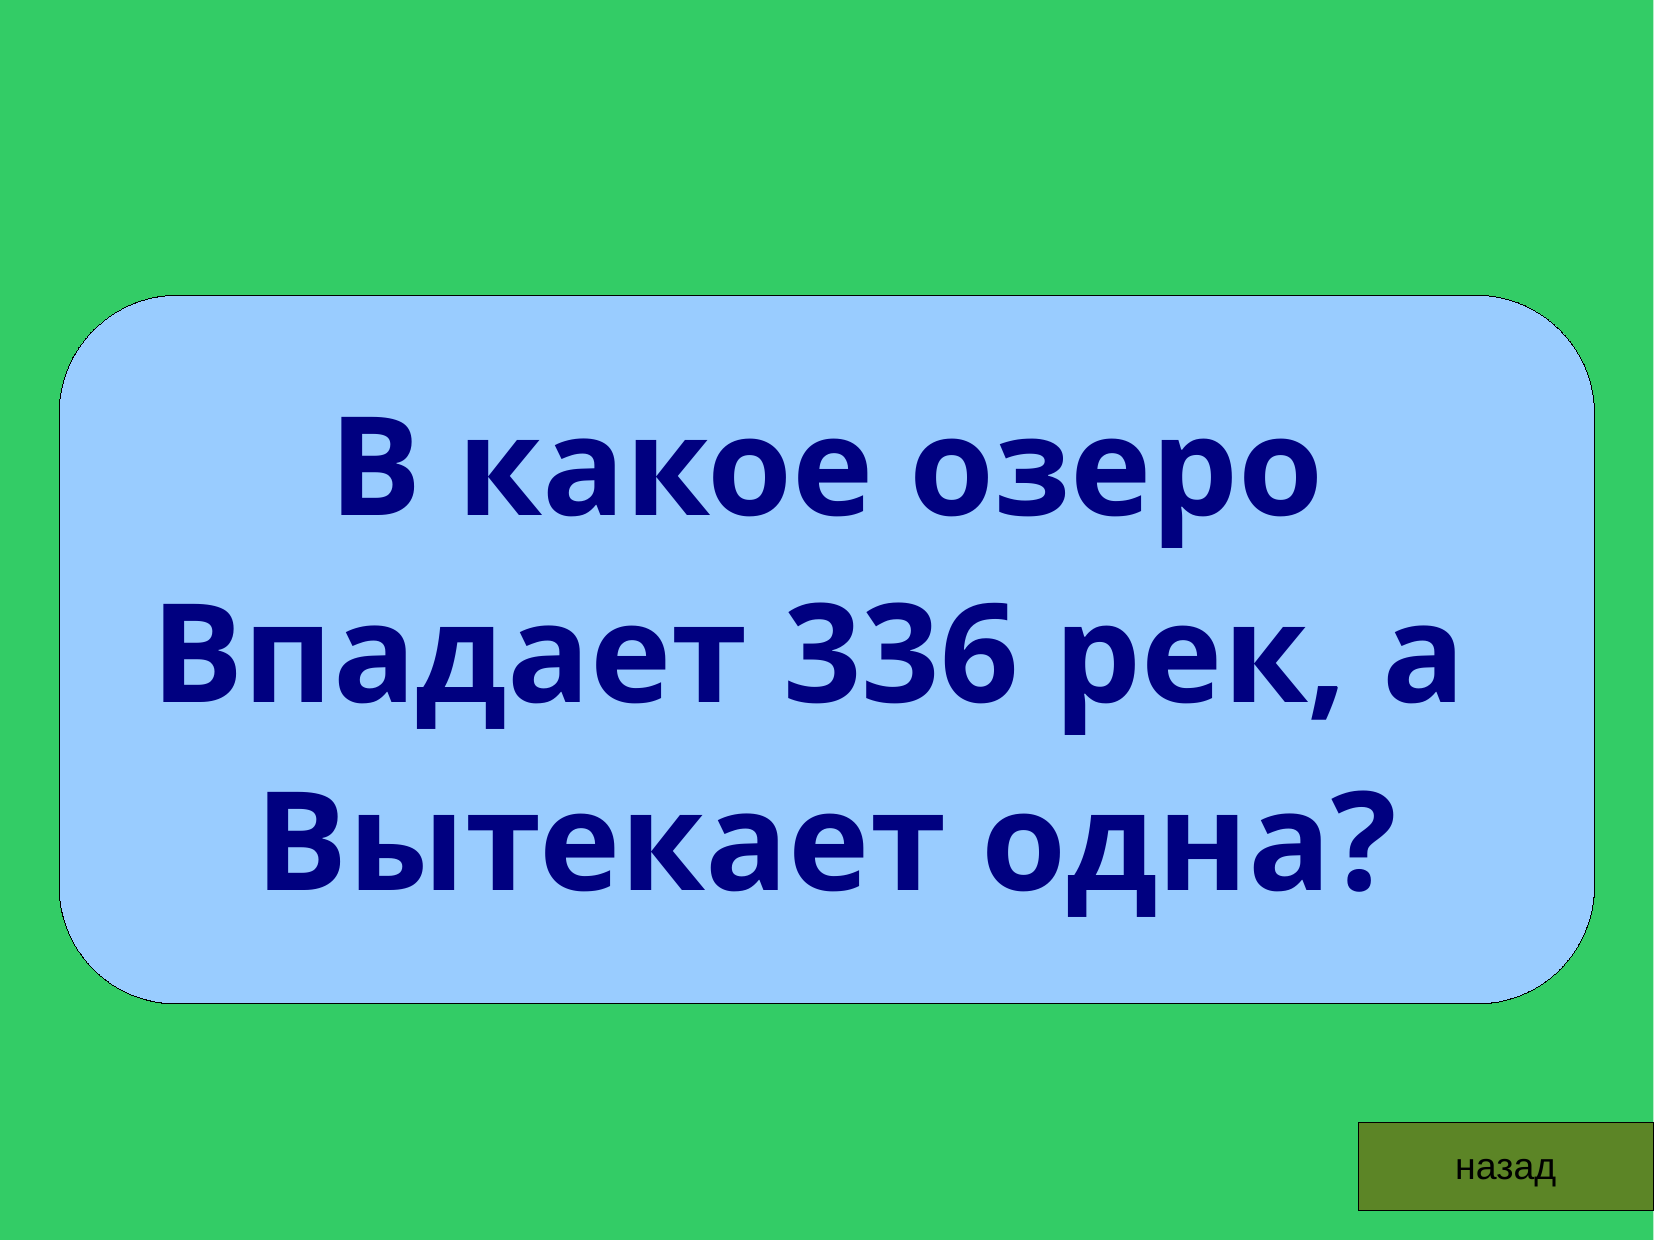

В какое озеро
Впадает 336 рек, а
Вытекает одна?
назад